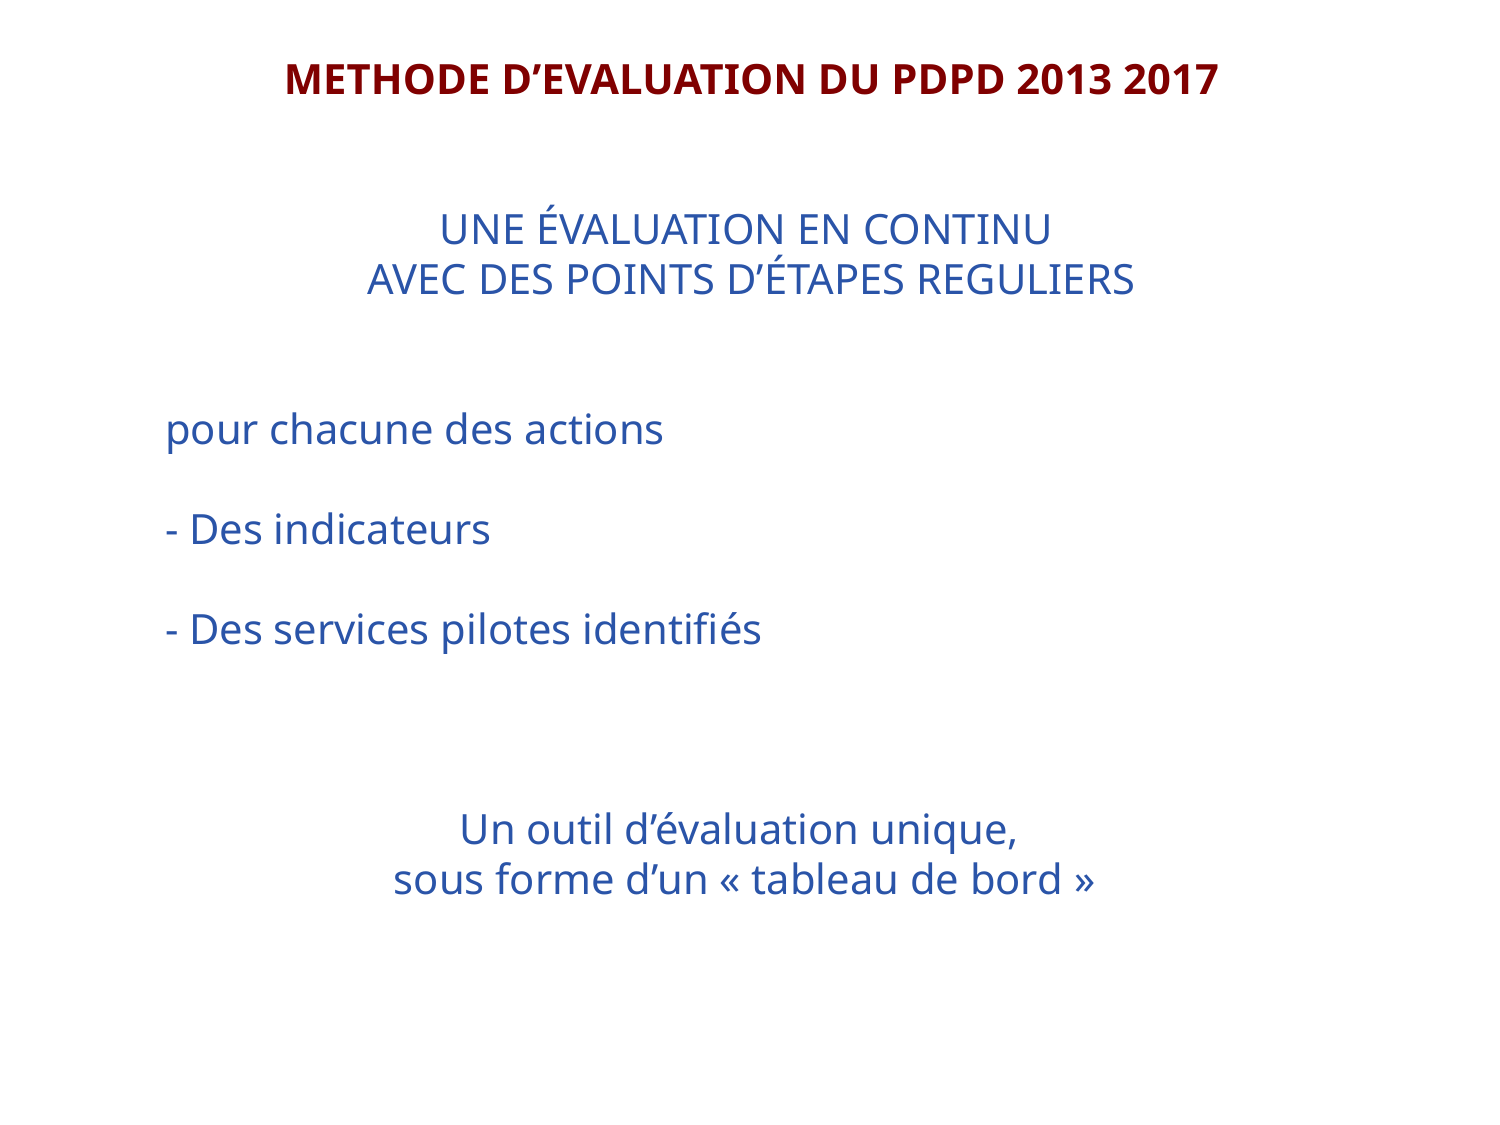

METHODE D’EVALUATION DU PDPD 2013 2017
UNE ÉVALUATION EN CONTINU
AVEC DES POINTS D’ÉTAPES REGULIERS
pour chacune des actions
- Des indicateurs
- Des services pilotes identifiés
Un outil d’évaluation unique,
sous forme d’un « tableau de bord »